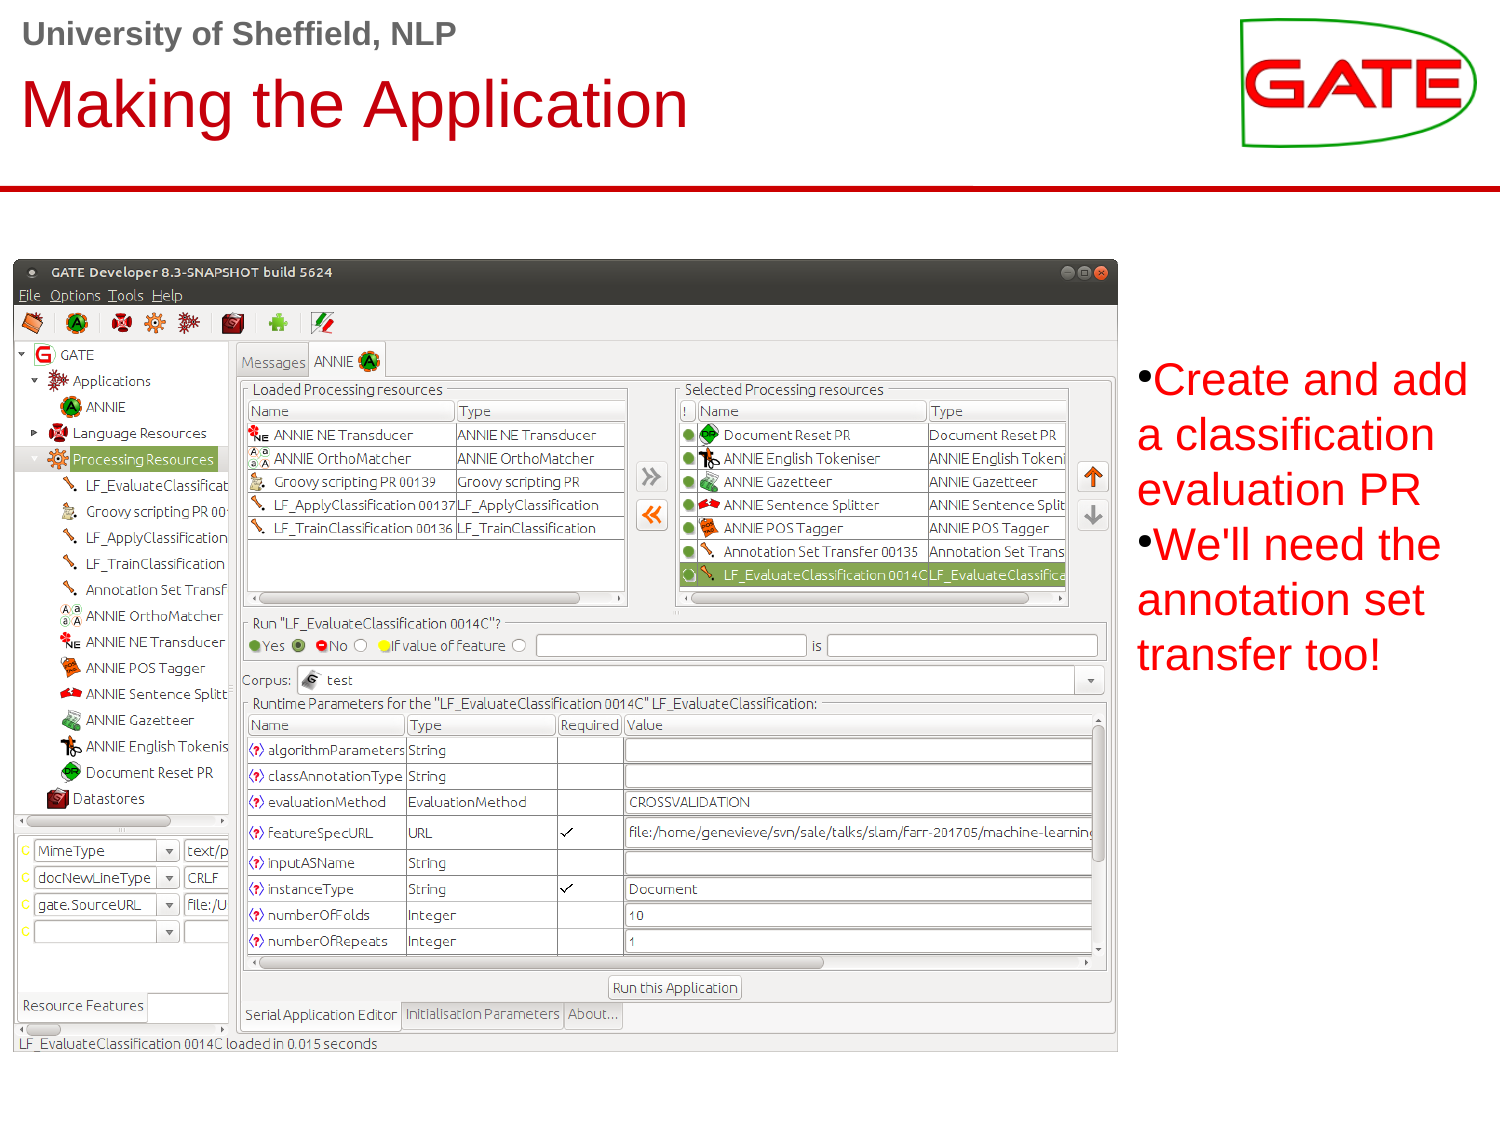

# Making the Application
Create and add a classification evaluation PR
We'll need the annotation set transfer too!